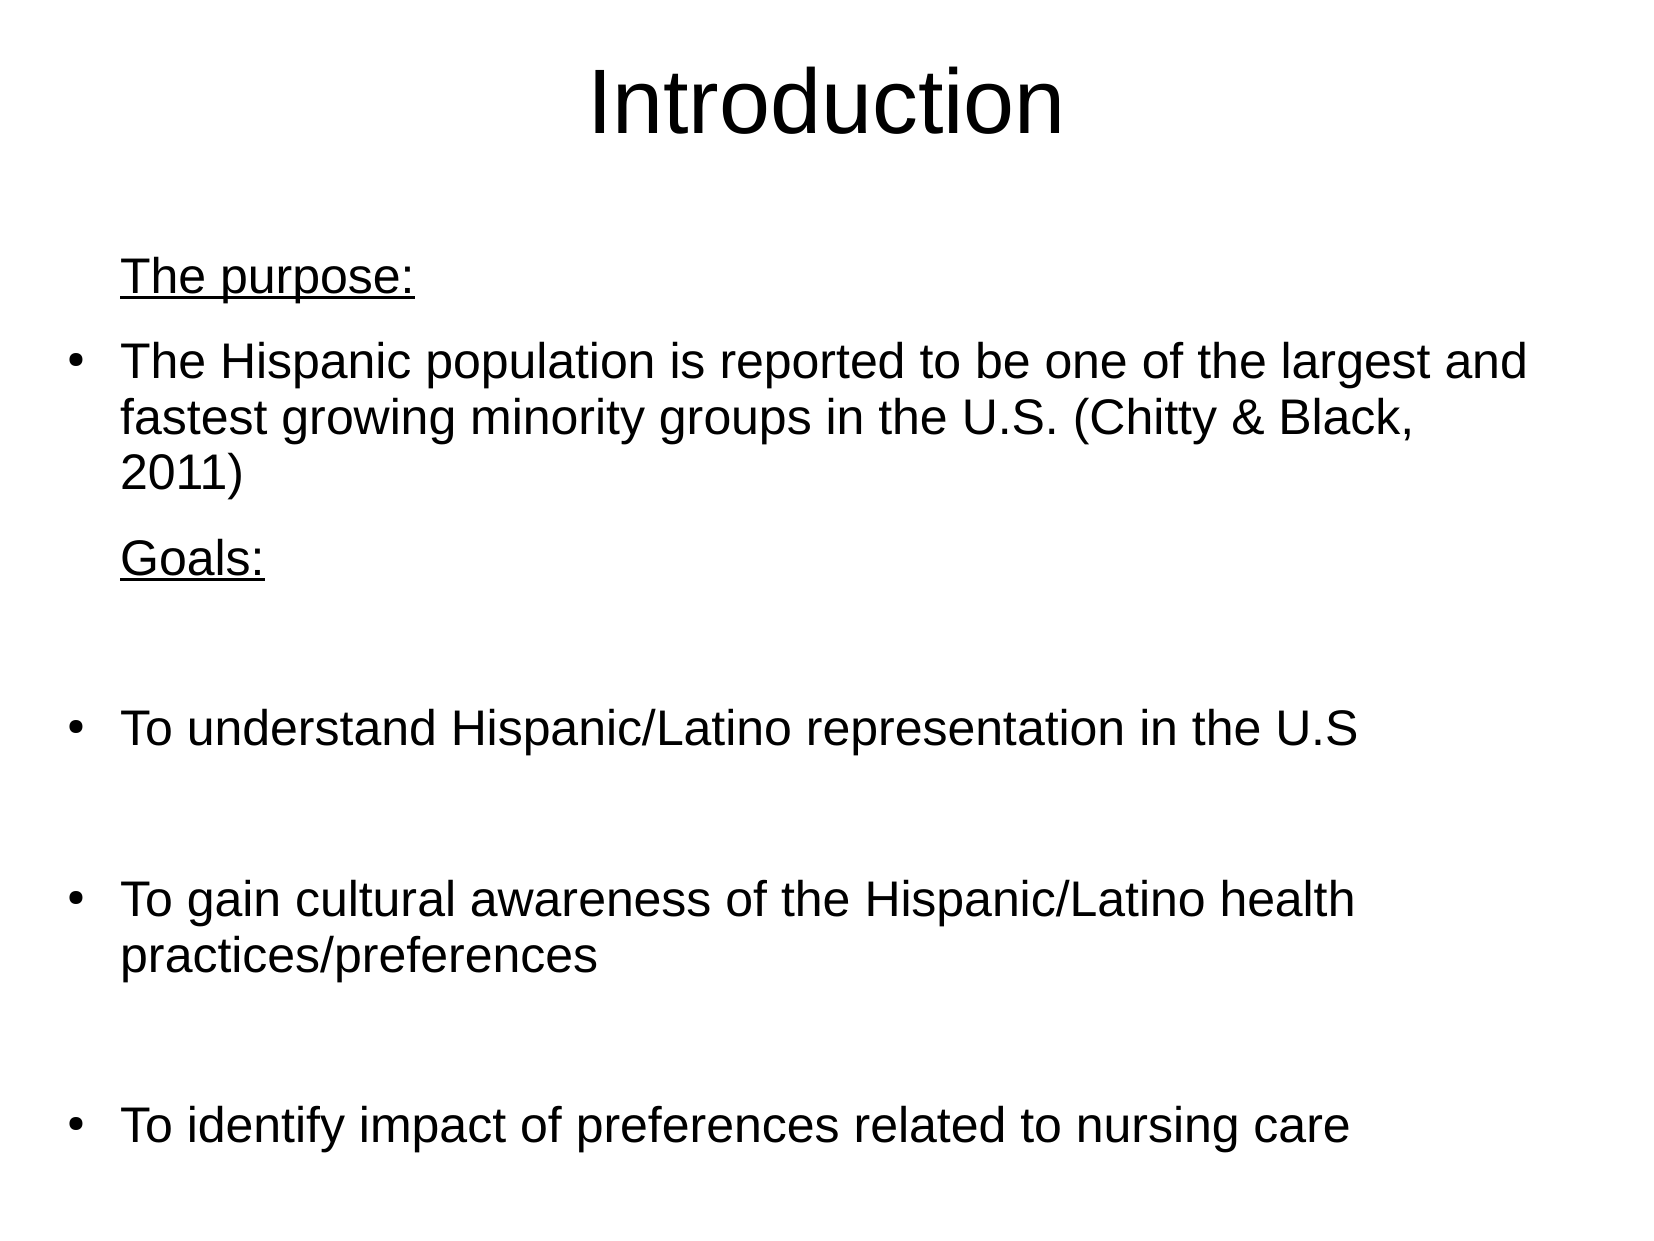

# Introduction
The purpose:
The Hispanic population is reported to be one of the largest and fastest growing minority groups in the U.S. (Chitty & Black, 2011)
Goals:
To understand Hispanic/Latino representation in the U.S
To gain cultural awareness of the Hispanic/Latino health practices/preferences
To identify impact of preferences related to nursing care